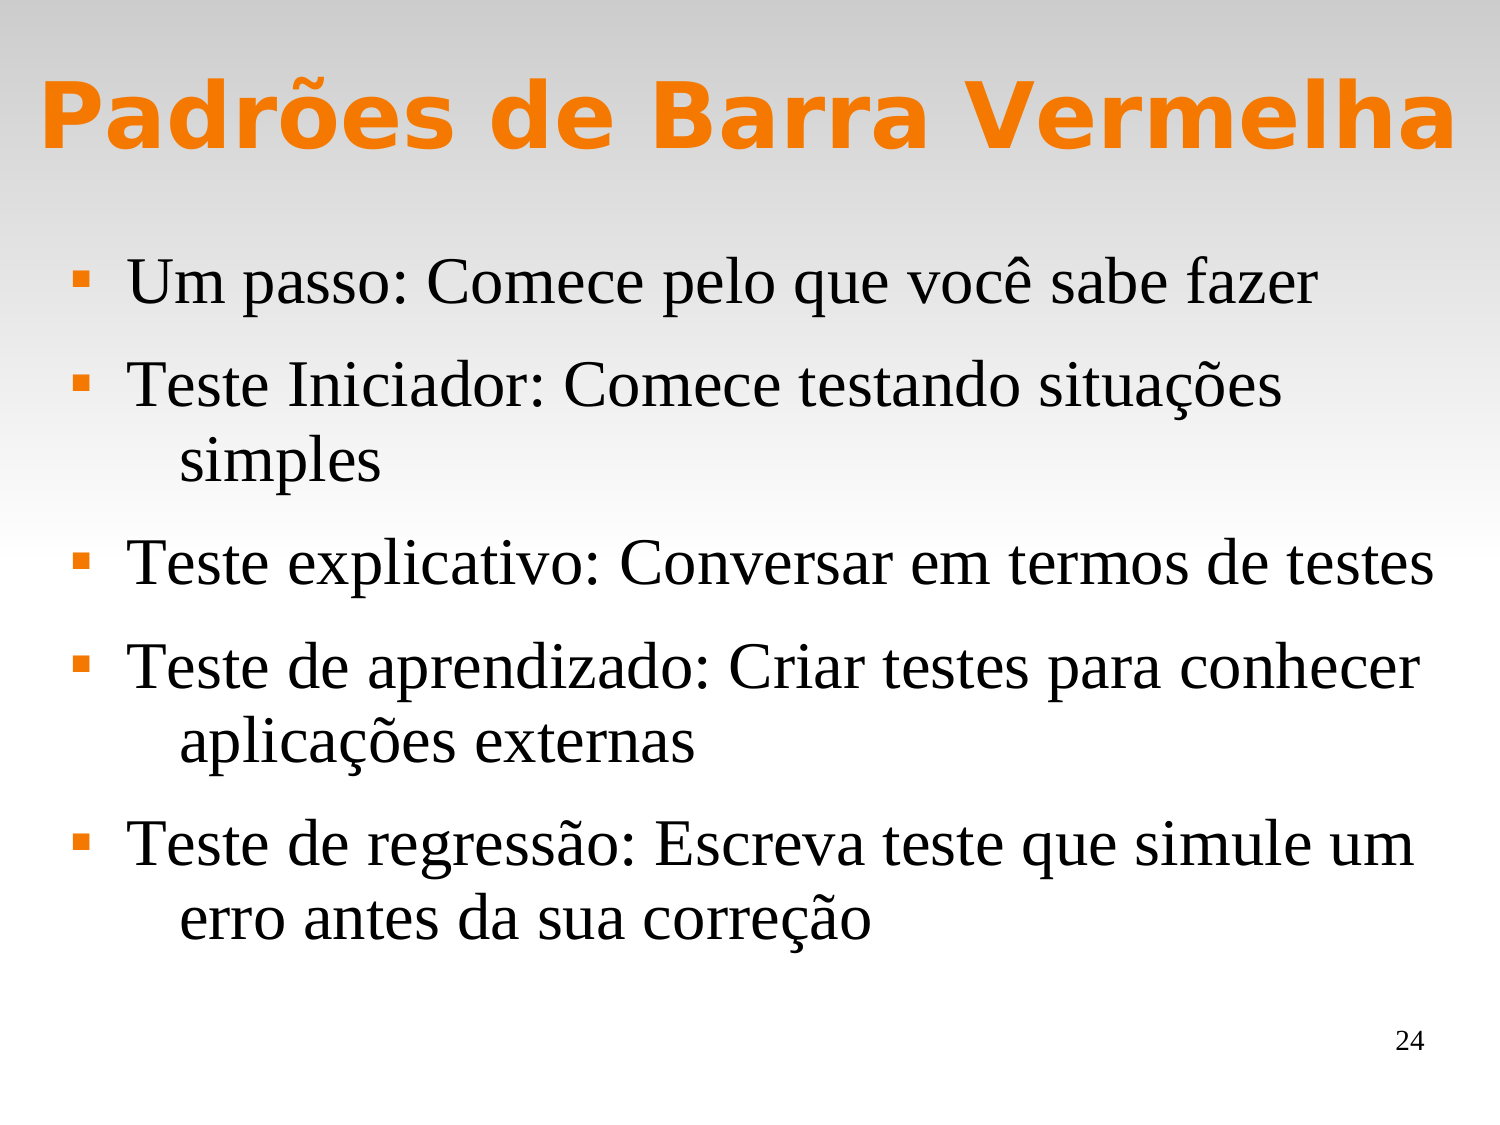

# Padrões de Barra Vermelha
Um passo: Comece pelo que você sabe fazer
Teste Iniciador: Comece testando situações simples
Teste explicativo: Conversar em termos de testes
Teste de aprendizado: Criar testes para conhecer aplicações externas
Teste de regressão: Escreva teste que simule um erro antes da sua correção
24